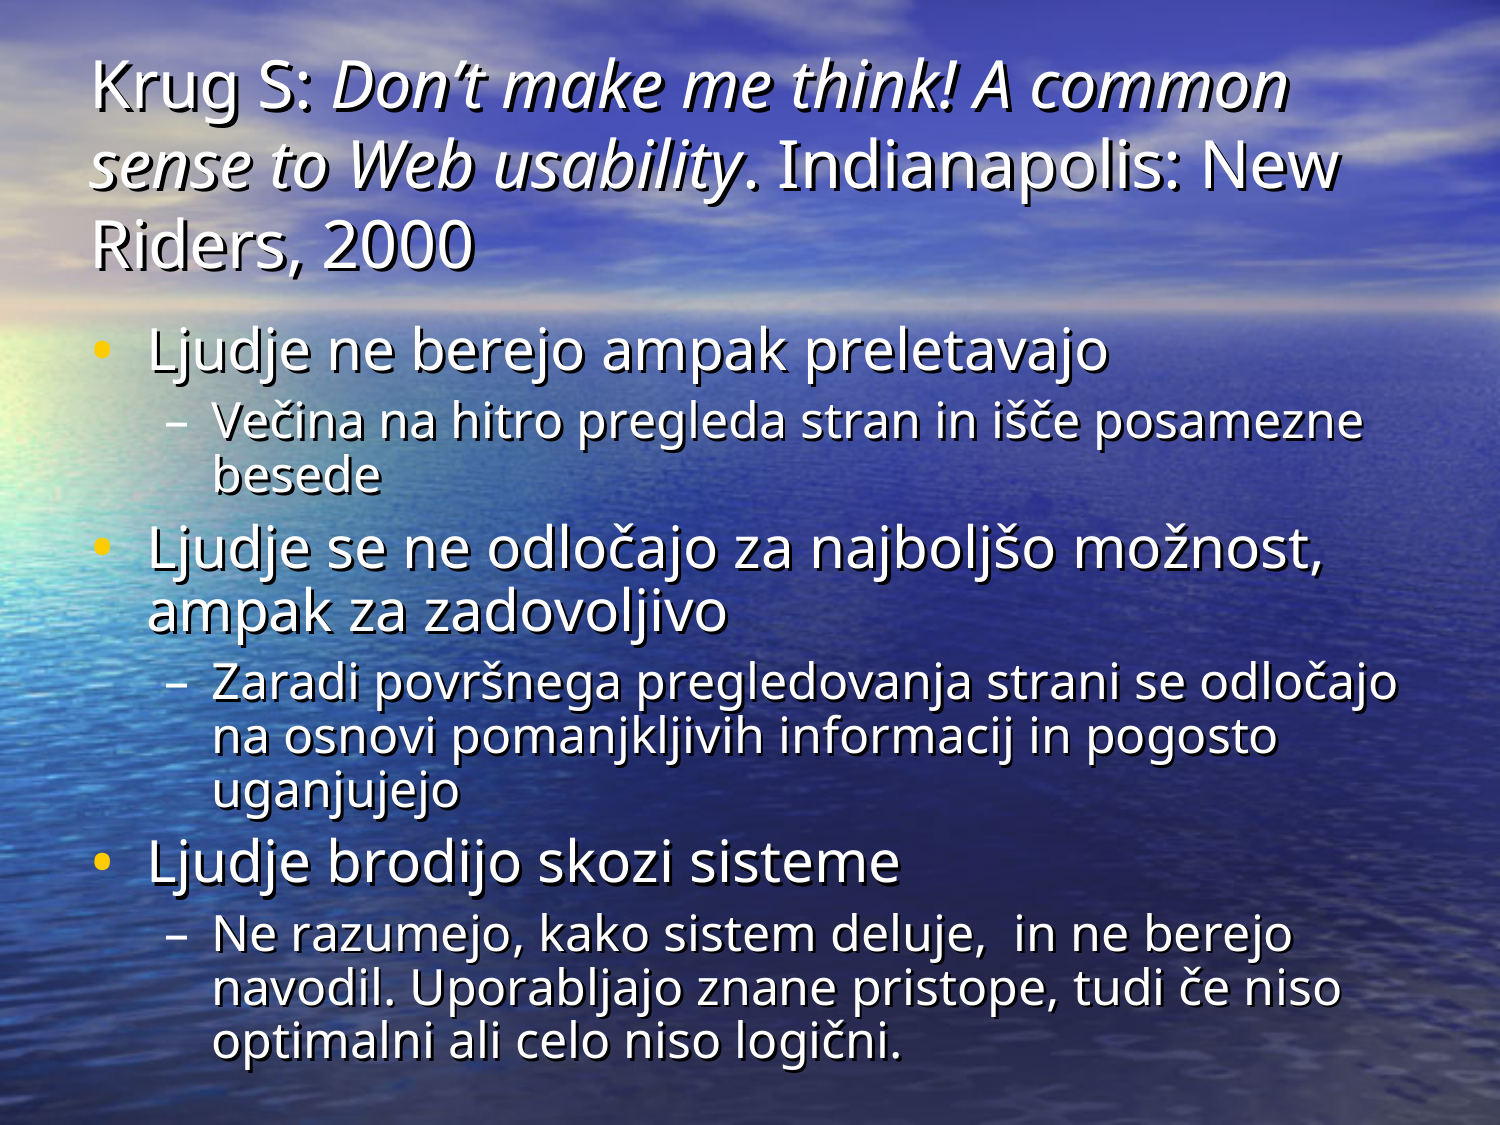

# Krug S: Don’t make me think! A common sense to Web usability. Indianapolis: New Riders, 2000
Ljudje ne berejo ampak preletavajo
Večina na hitro pregleda stran in išče posamezne besede
Ljudje se ne odločajo za najboljšo možnost, ampak za zadovoljivo
Zaradi površnega pregledovanja strani se odločajo na osnovi pomanjkljivih informacij in pogosto uganjujejo
Ljudje brodijo skozi sisteme
Ne razumejo, kako sistem deluje, in ne berejo navodil. Uporabljajo znane pristope, tudi če niso optimalni ali celo niso logični.